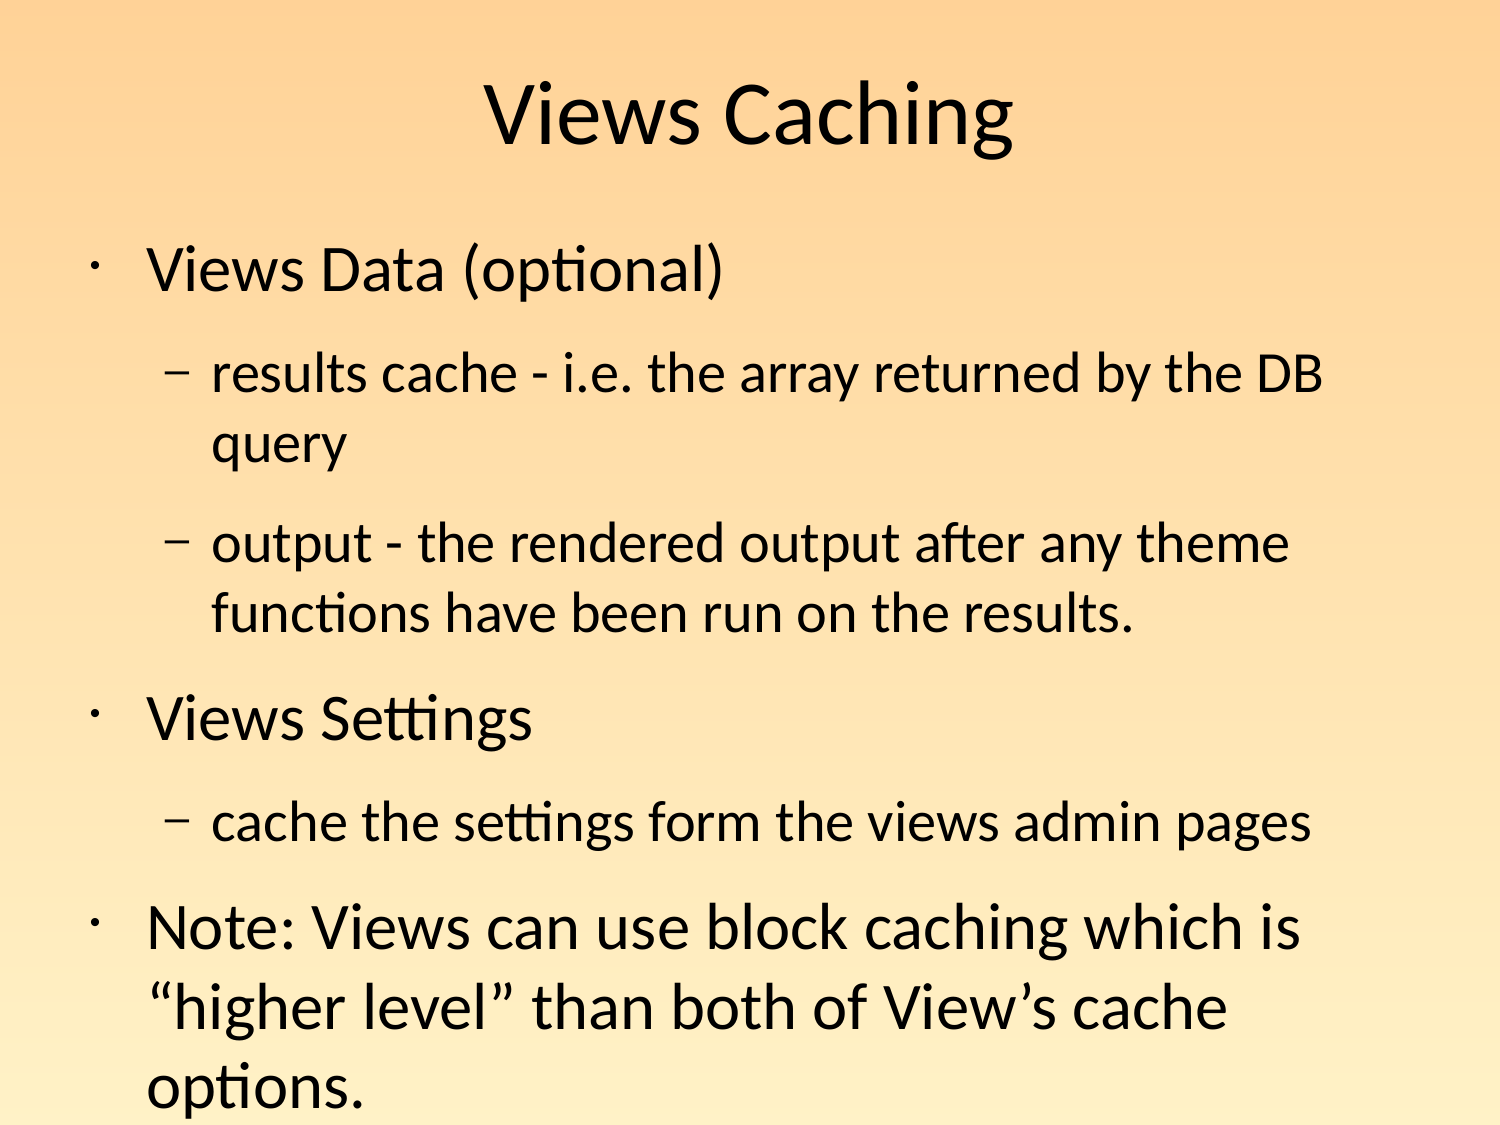

# Views Caching
Views Data (optional)
results cache - i.e. the array returned by the DB query
output - the rendered output after any theme functions have been run on the results.
Views Settings
cache the settings form the views admin pages
Note: Views can use block caching which is “higher level” than both of View’s cache options.